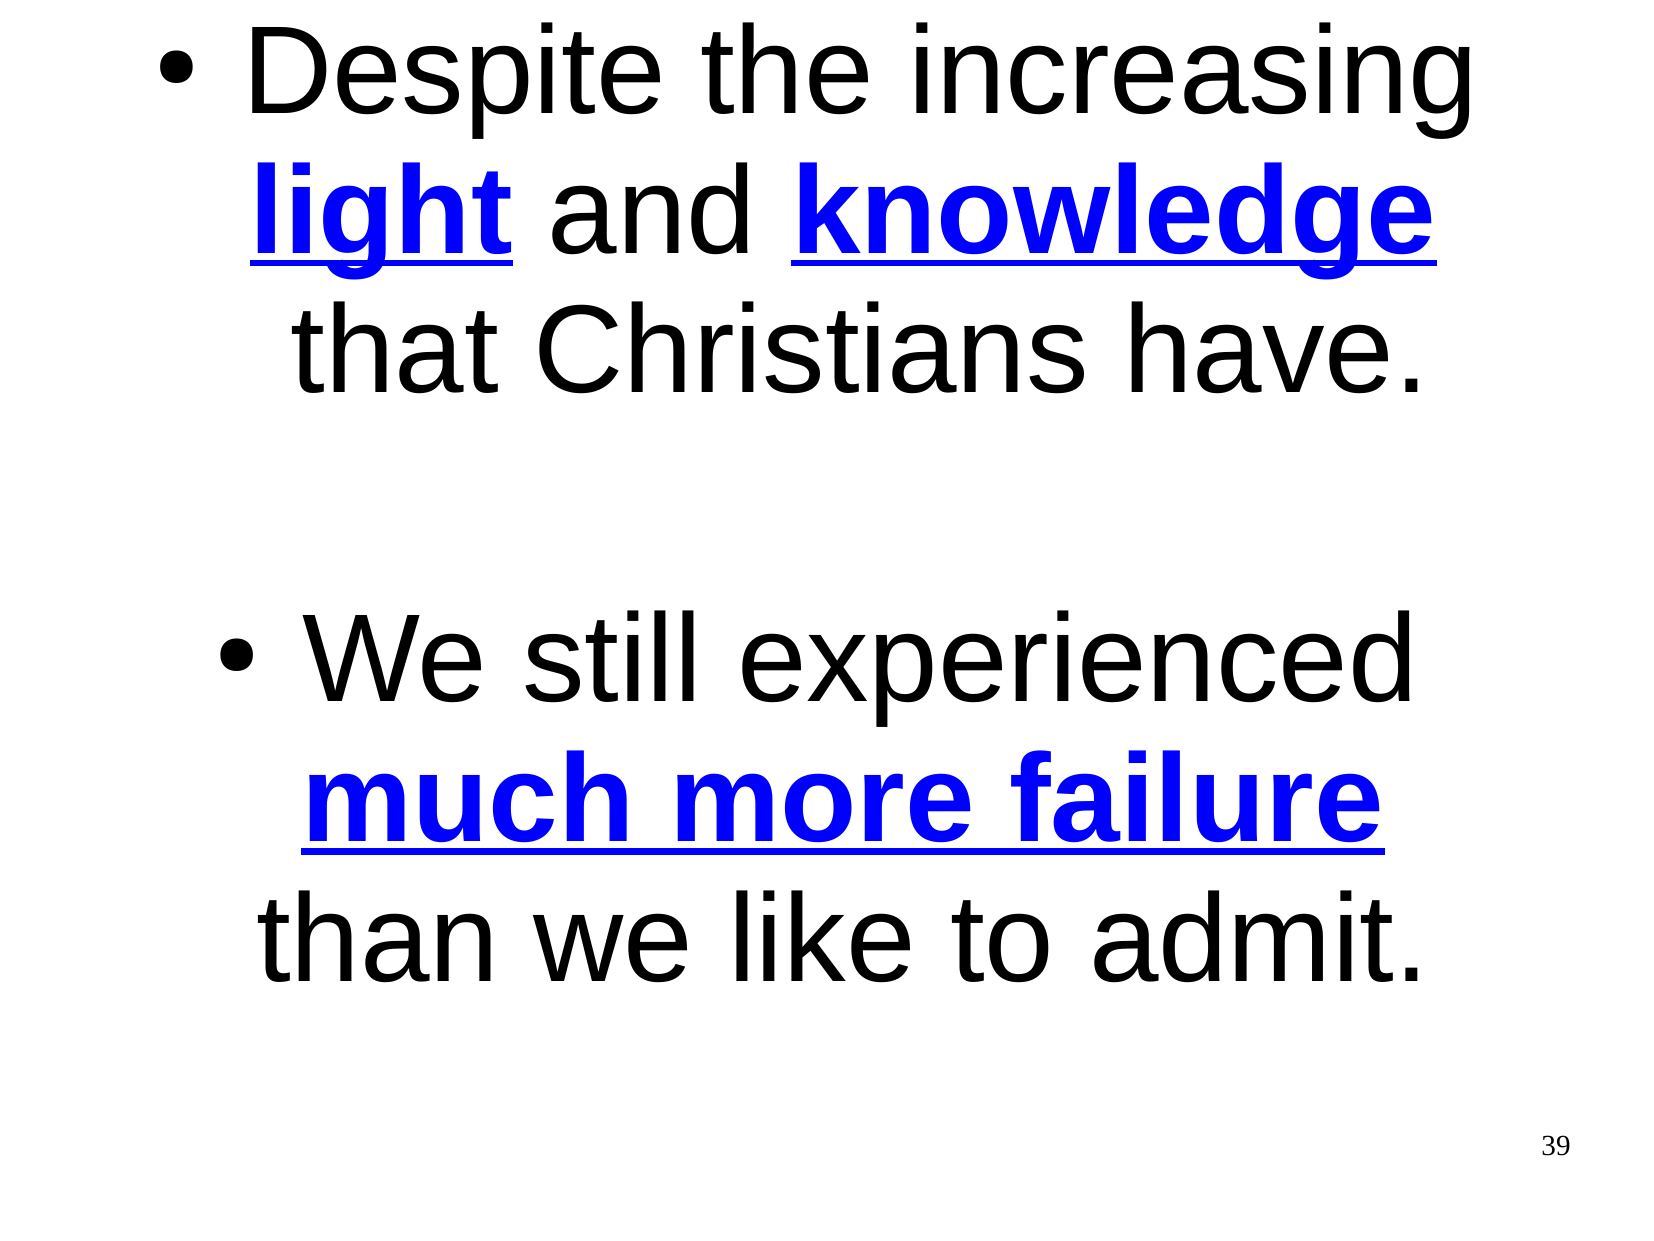

# Despite the increasing light and knowledge that Christians have.
 We still experienced
much more failure
than we like to admit.
39